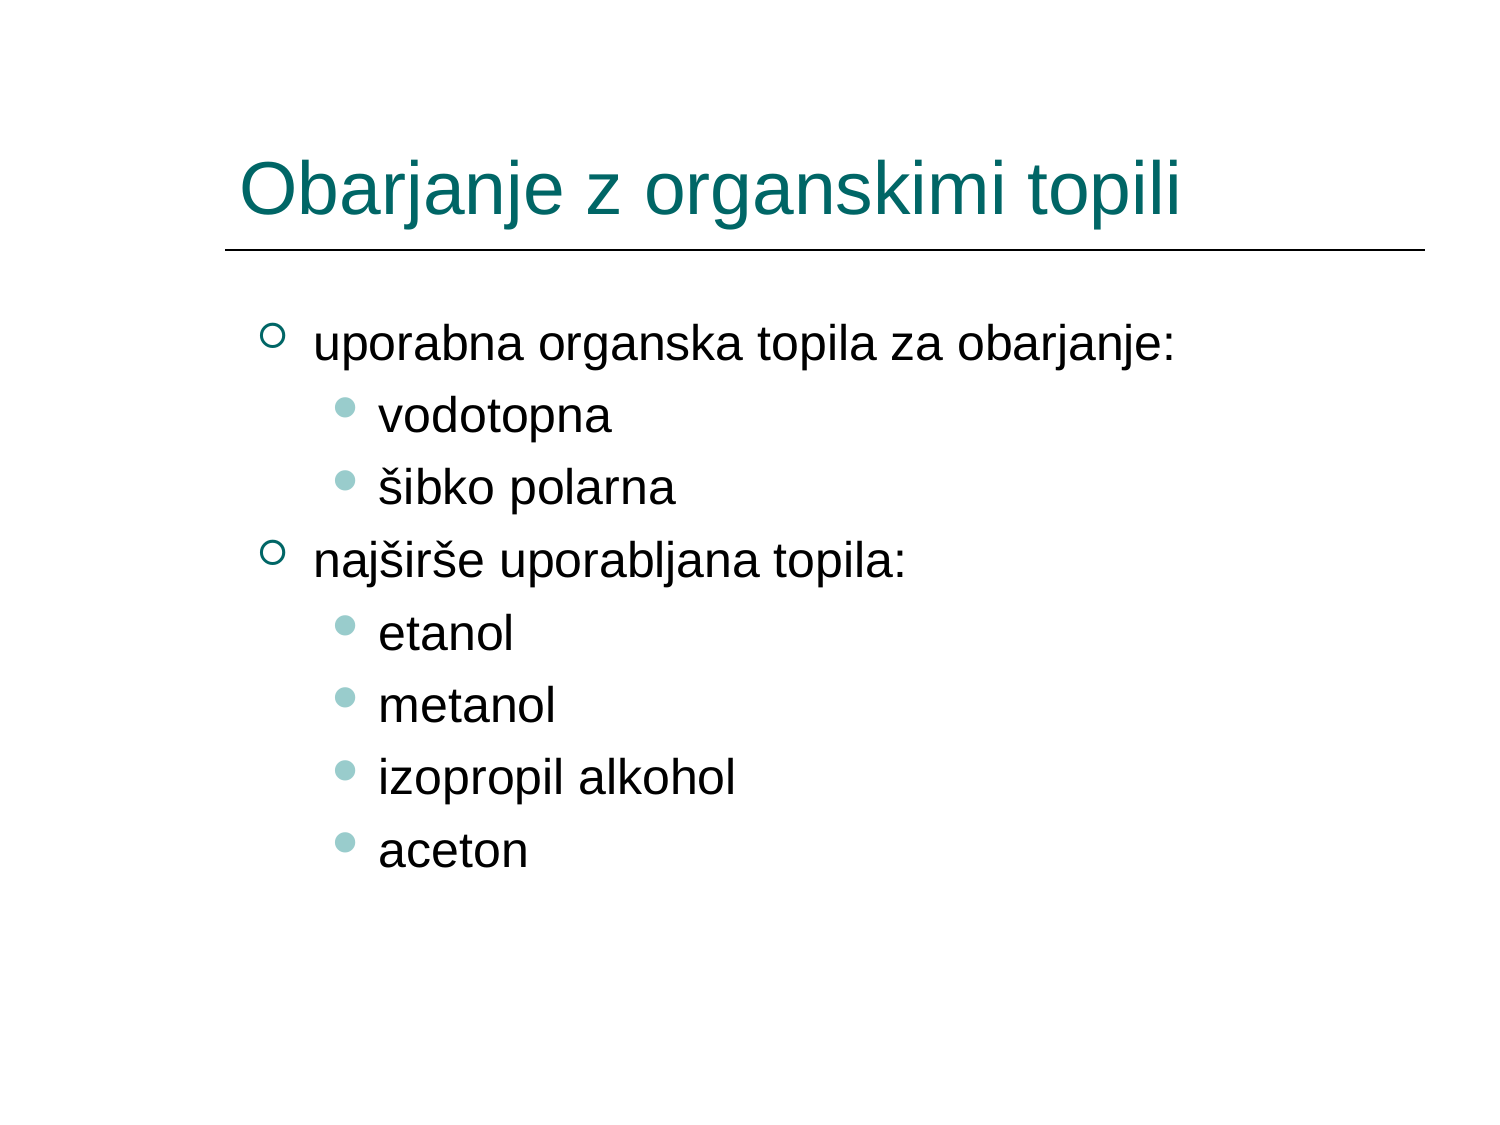

# Obarjanje z organskimi topili
uporabna organska topila za obarjanje:
vodotopna
šibko polarna
najširše uporabljana topila:
etanol
metanol
izopropil alkohol
aceton